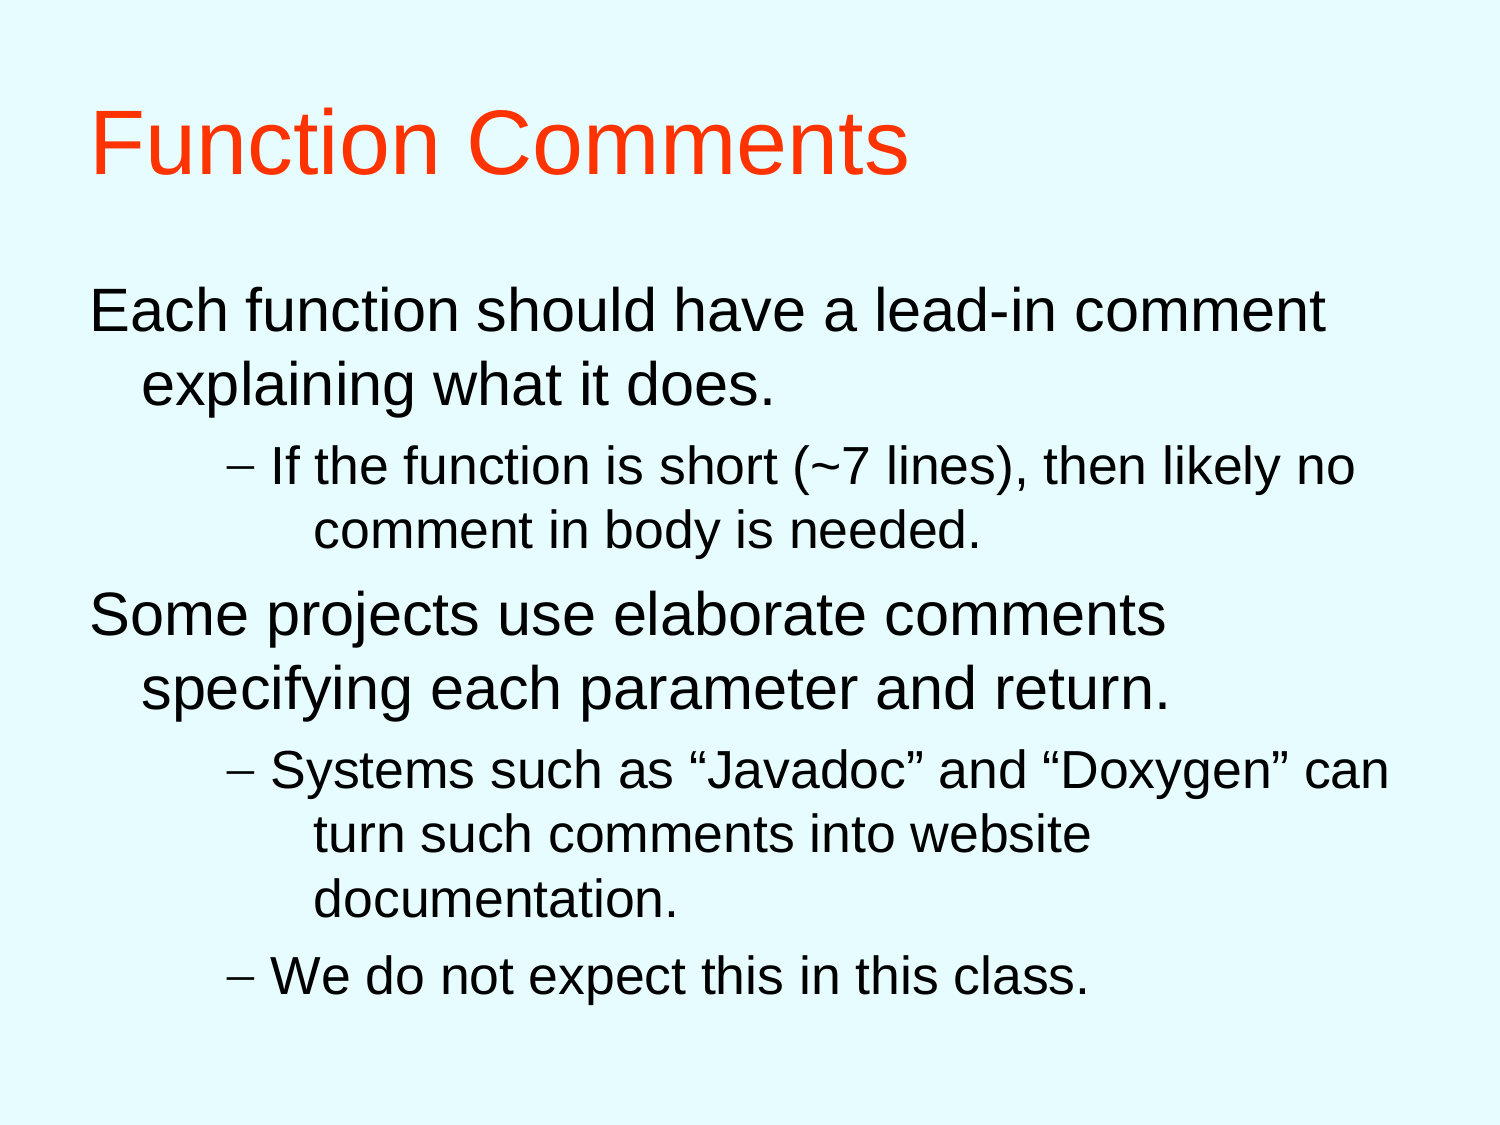

# Function Comments
Each function should have a lead-in comment explaining what it does.
If the function is short (~7 lines), then likely no comment in body is needed.
Some projects use elaborate comments specifying each parameter and return.
Systems such as “Javadoc” and “Doxygen” can turn such comments into website documentation.
We do not expect this in this class.